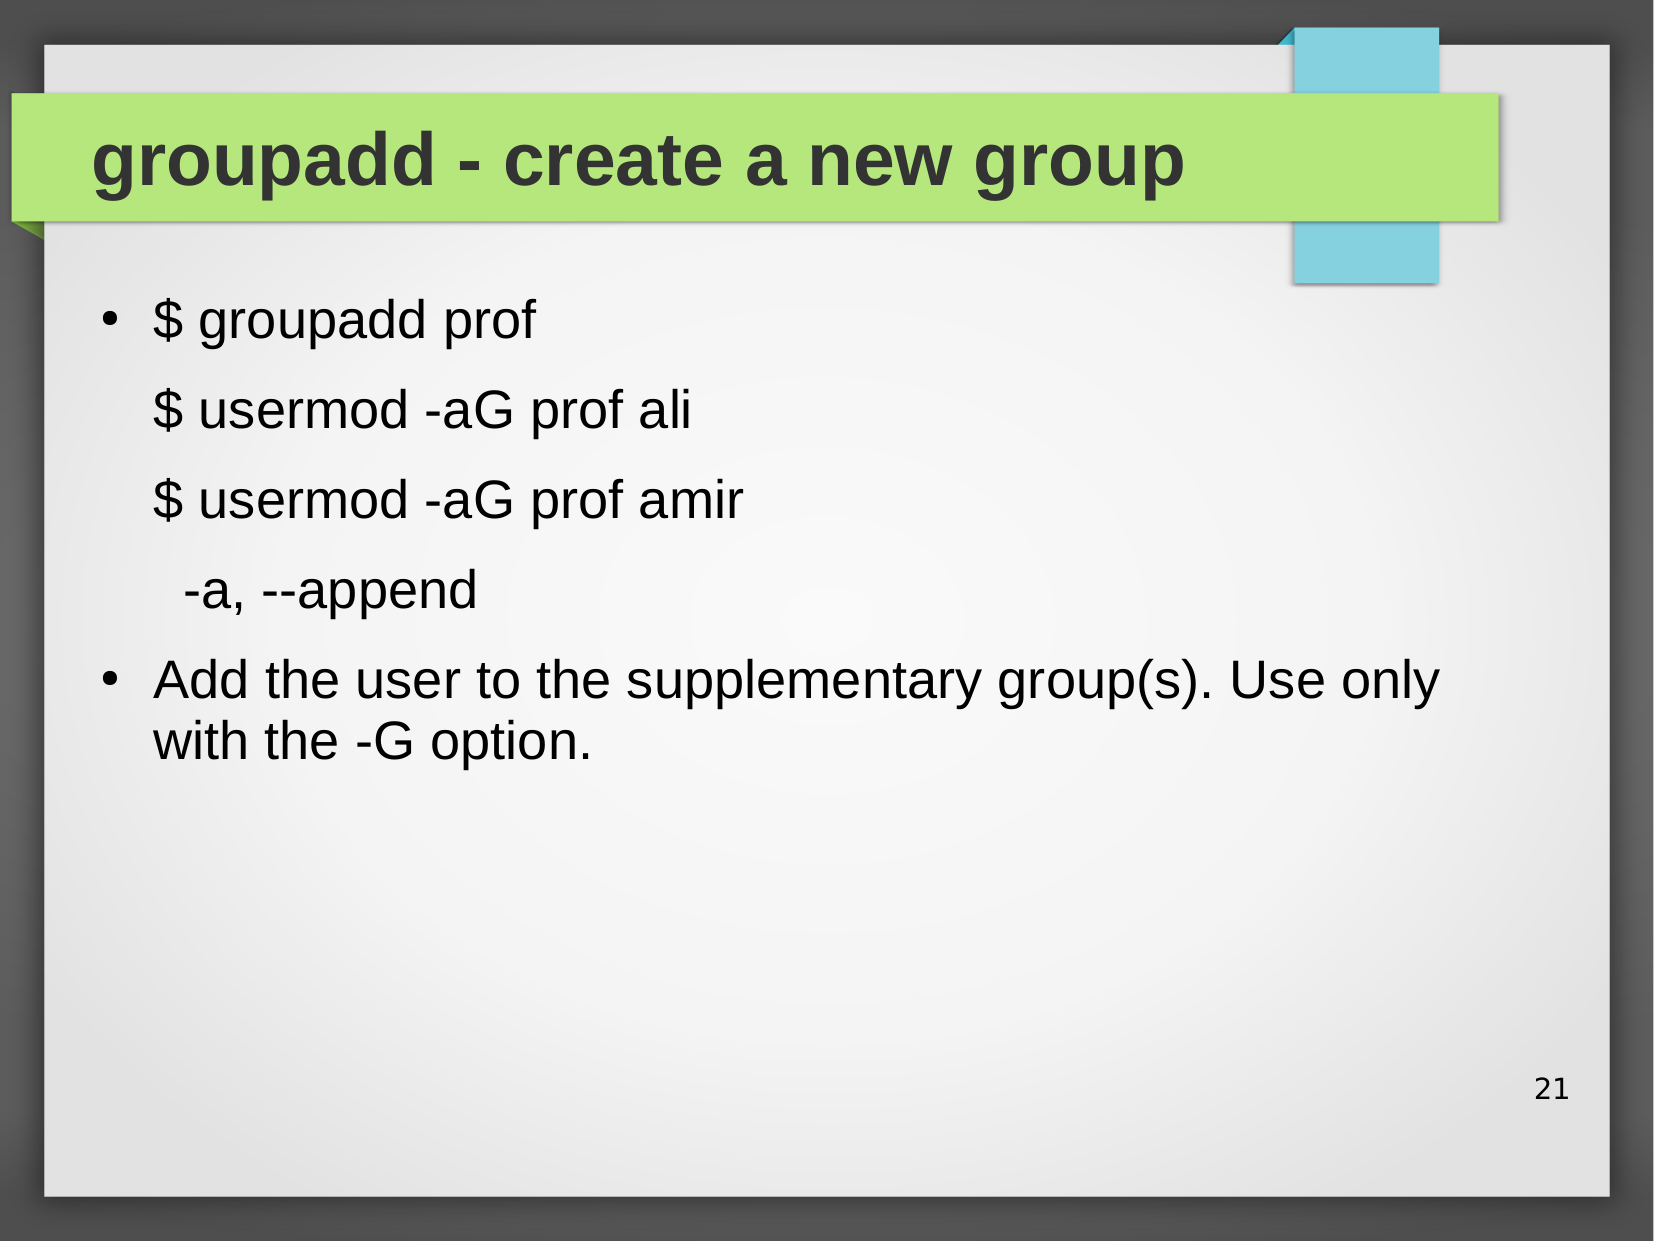

# groupadd - create a new group
$ groupadd prof
$ usermod -aG prof ali
$ usermod -aG prof amir
 -a, --append
Add the user to the supplementary group(s). Use only with the -G option.
21